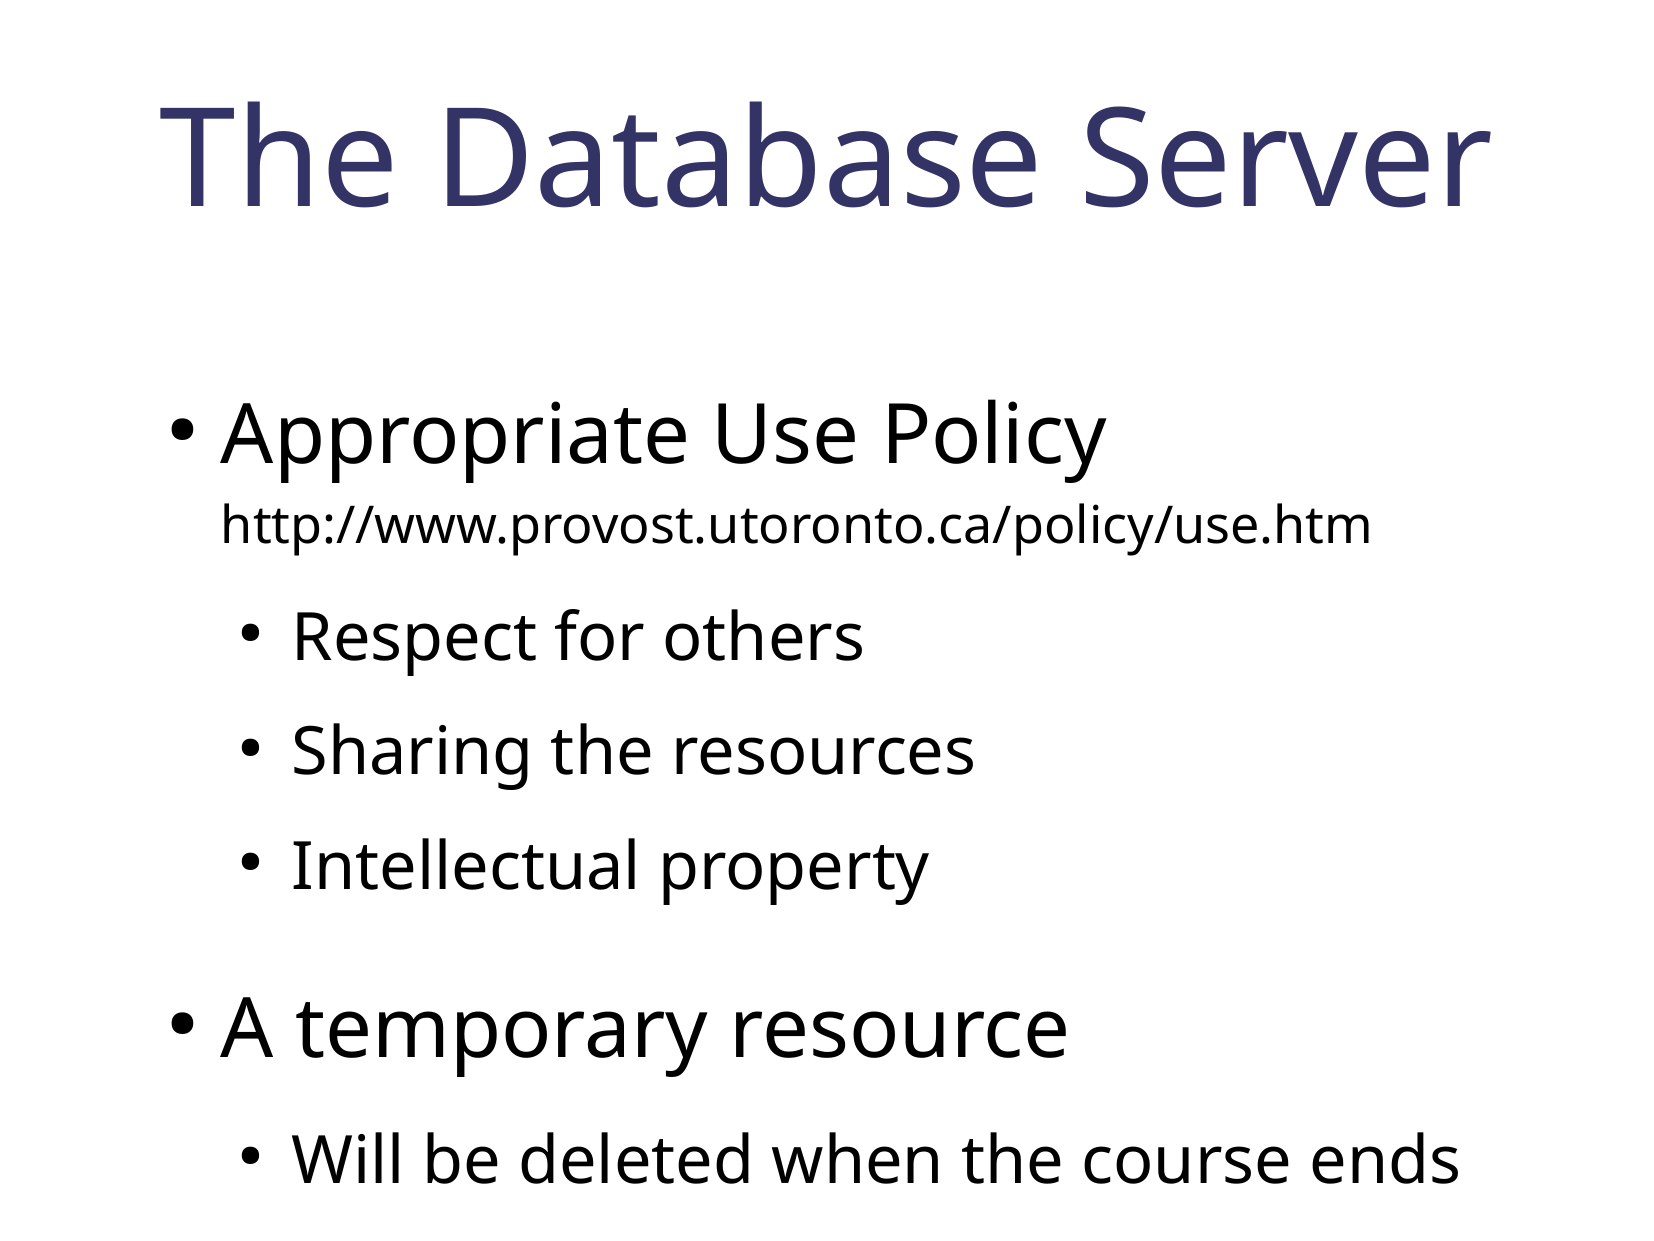

# The Database Server
Appropriate Use Policy
http://www.provost.utoronto.ca/policy/use.htm
Respect for others
Sharing the resources
Intellectual property
A temporary resource
Will be deleted when the course ends